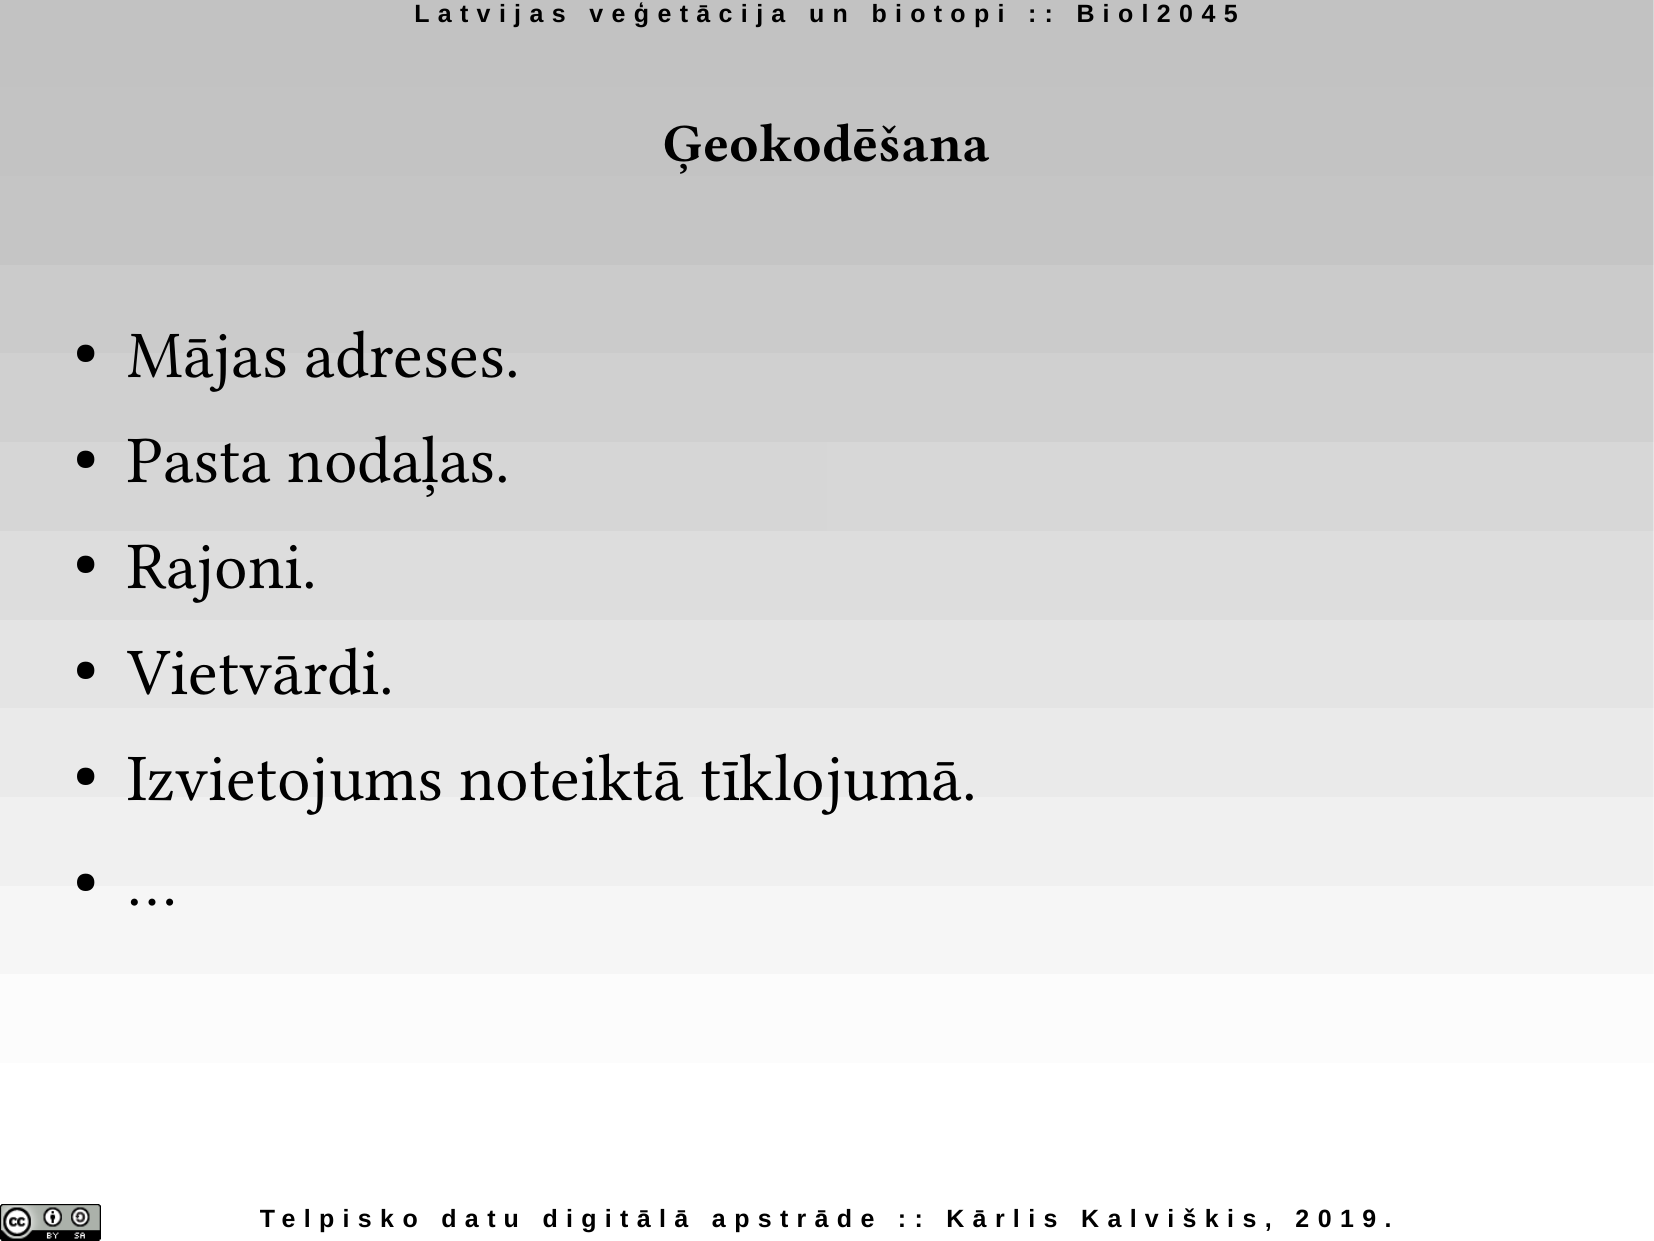

# Ģeokodēšana
Mājas adreses.
Pasta nodaļas.
Rajoni.
Vietvārdi.
Izvietojums noteiktā tīklojumā.
...